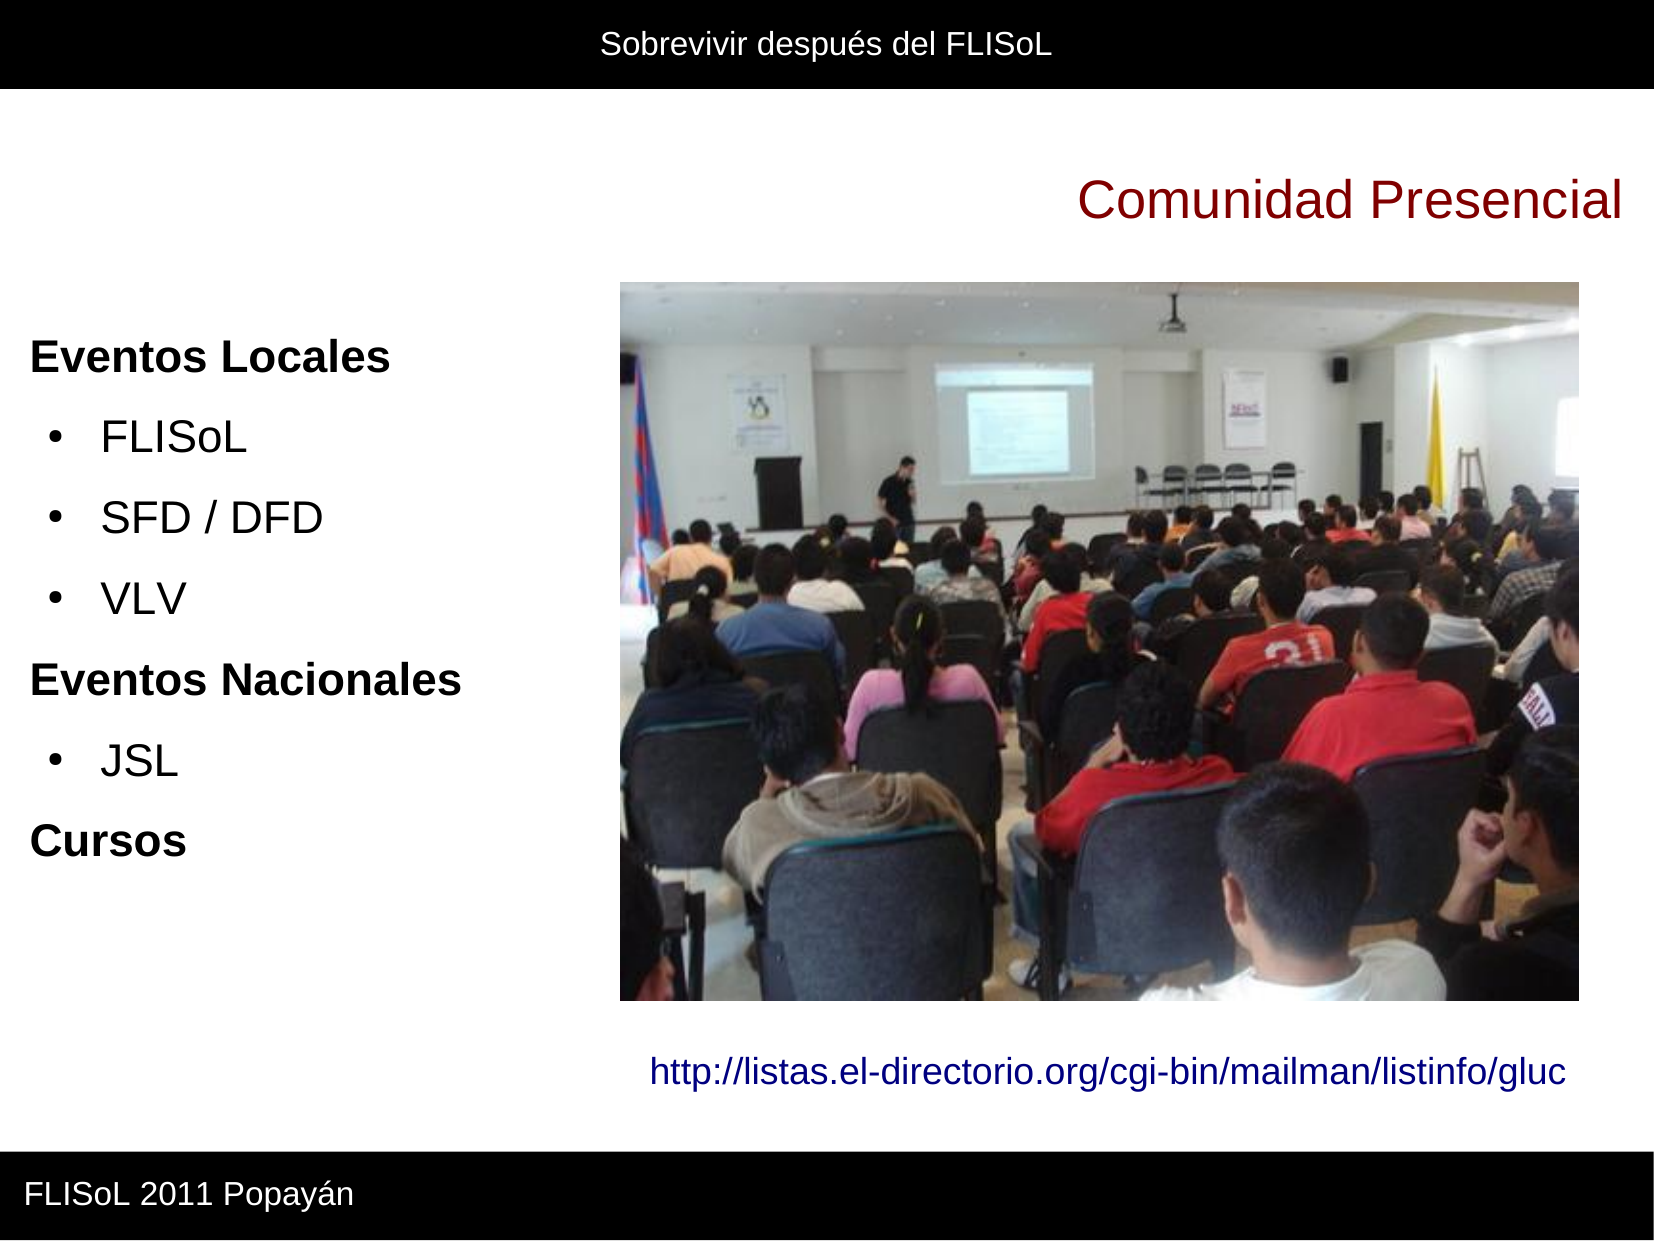

# Comunidad Presencial
Eventos Locales
FLISoL
SFD / DFD
VLV
Eventos Nacionales
JSL
Cursos
http://listas.el-directorio.org/cgi-bin/mailman/listinfo/gluc